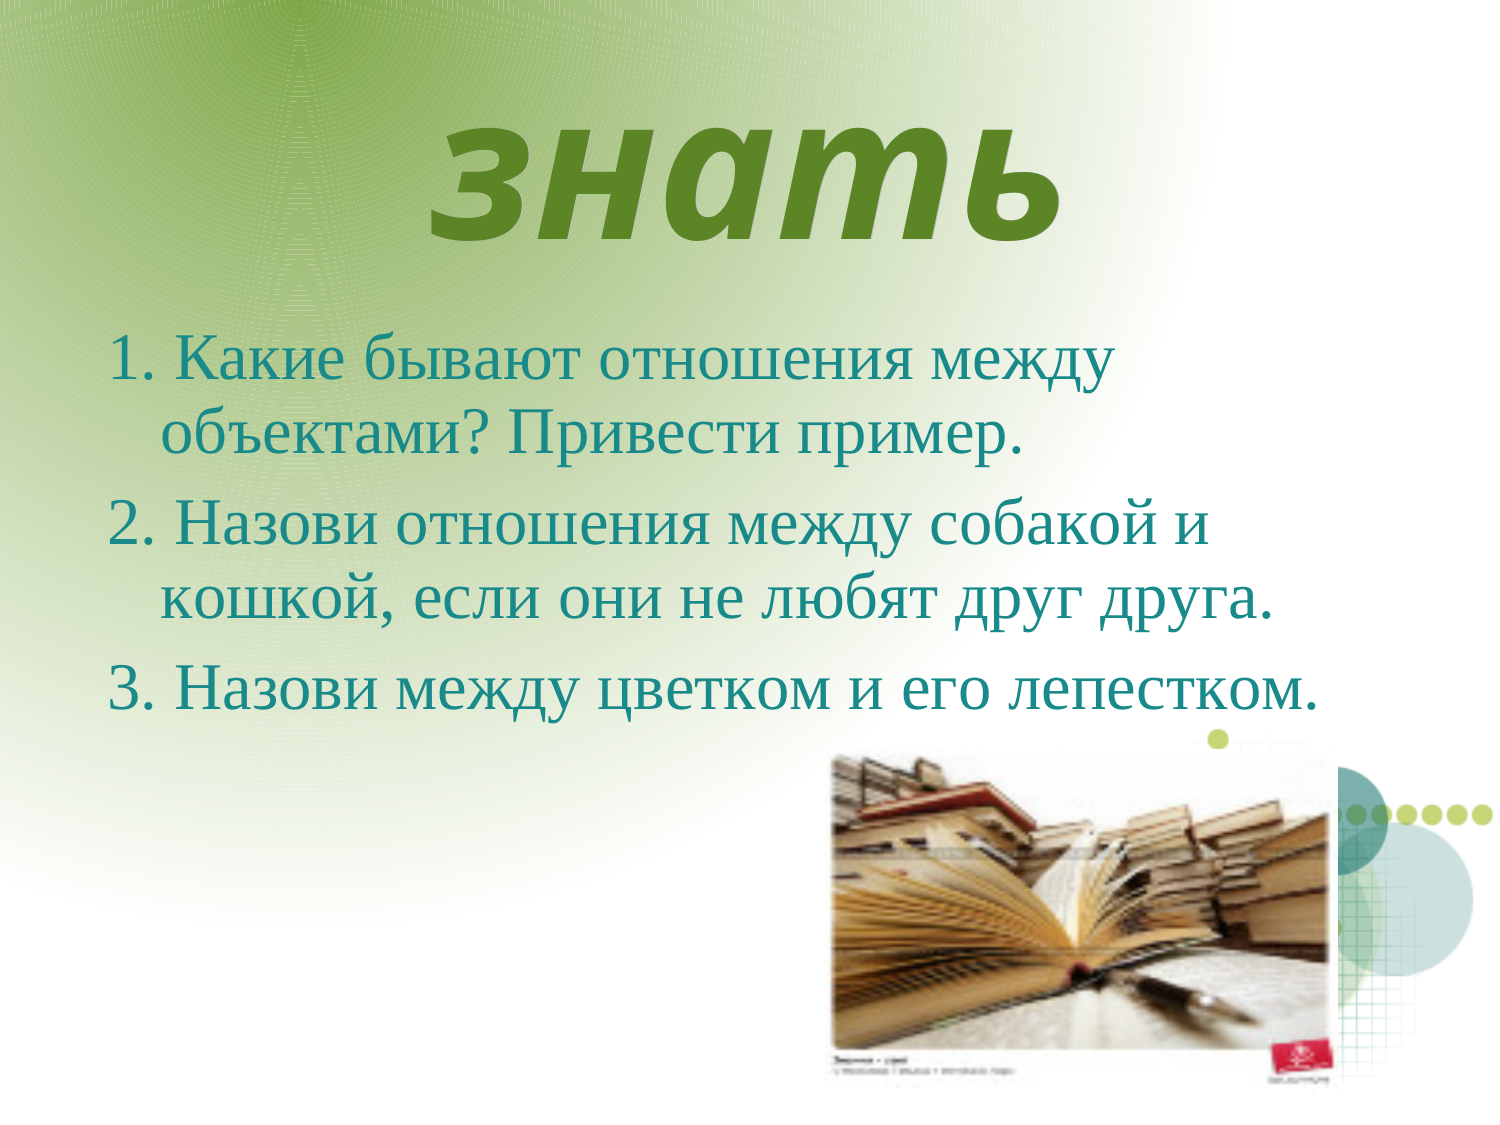

# знать
1. Какие бывают отношения между объектами? Привести пример.
2. Назови отношения между собакой и кошкой, если они не любят друг друга.
3. Назови между цветком и его лепестком.